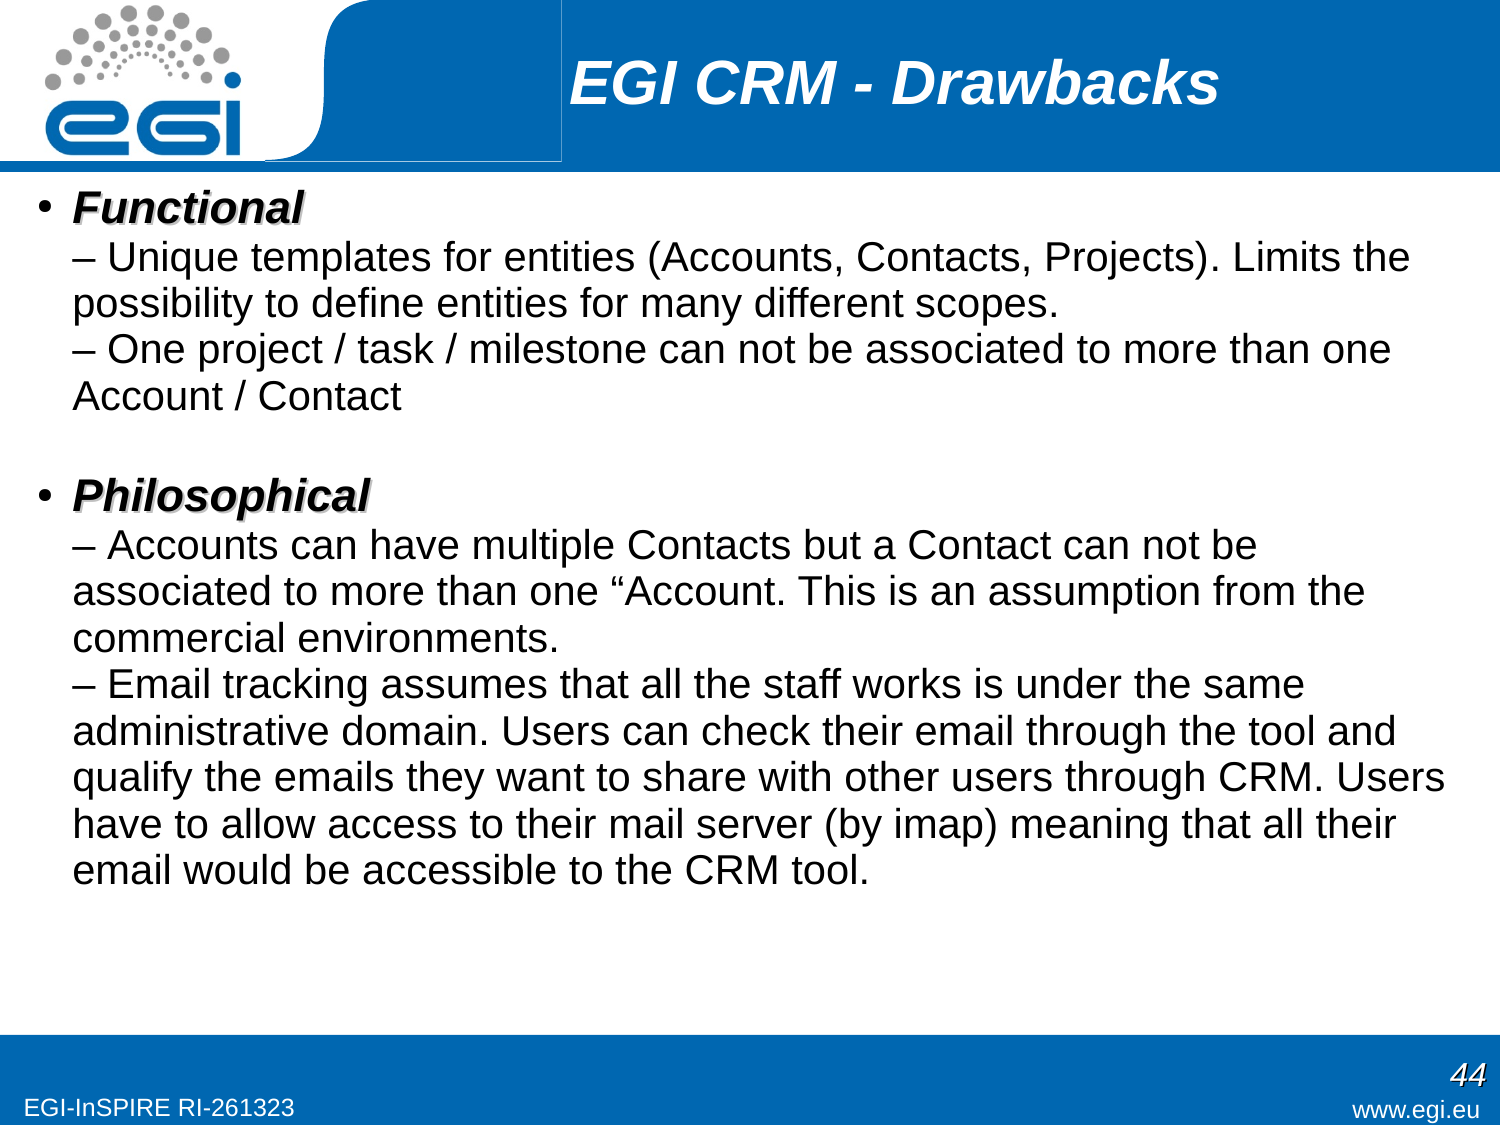

EGI CRM - Drawbacks
Functional
– Unique templates for entities (Accounts, Contacts, Projects). Limits the possibility to define entities for many different scopes.
– One project / task / milestone can not be associated to more than one Account / Contact
Philosophical
– Accounts can have multiple Contacts but a Contact can not be associated to more than one “Account. This is an assumption from the commercial environments.
– Email tracking assumes that all the staff works is under the same administrative domain. Users can check their email through the tool and qualify the emails they want to share with other users through CRM. Users have to allow access to their mail server (by imap) meaning that all their email would be accessible to the CRM tool.
44